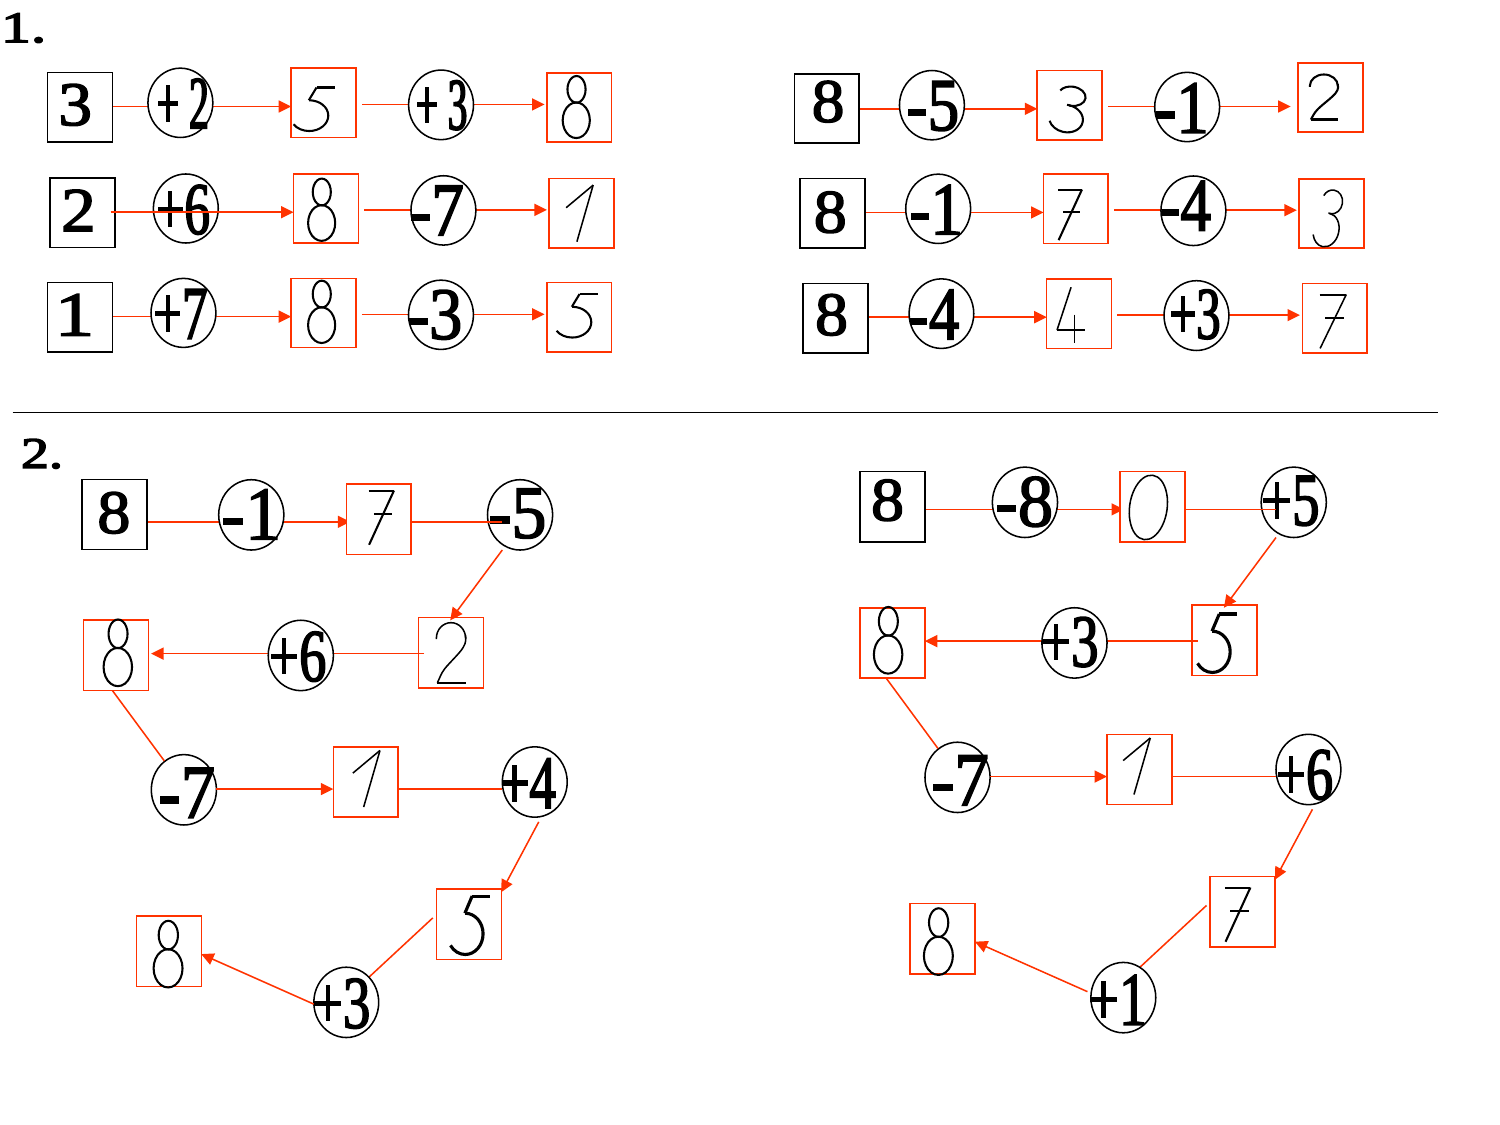

# Postupné sčítání, odčítání
1.
2.
8
-5
-1
+ 2
+ 3
3
+6
-7
2
-4
-1
8
+7
-3
1
-4
+3
8
+5
-8
8
+3
+6
-7
+1
-5
-1
8
+6
+4
-7
+3